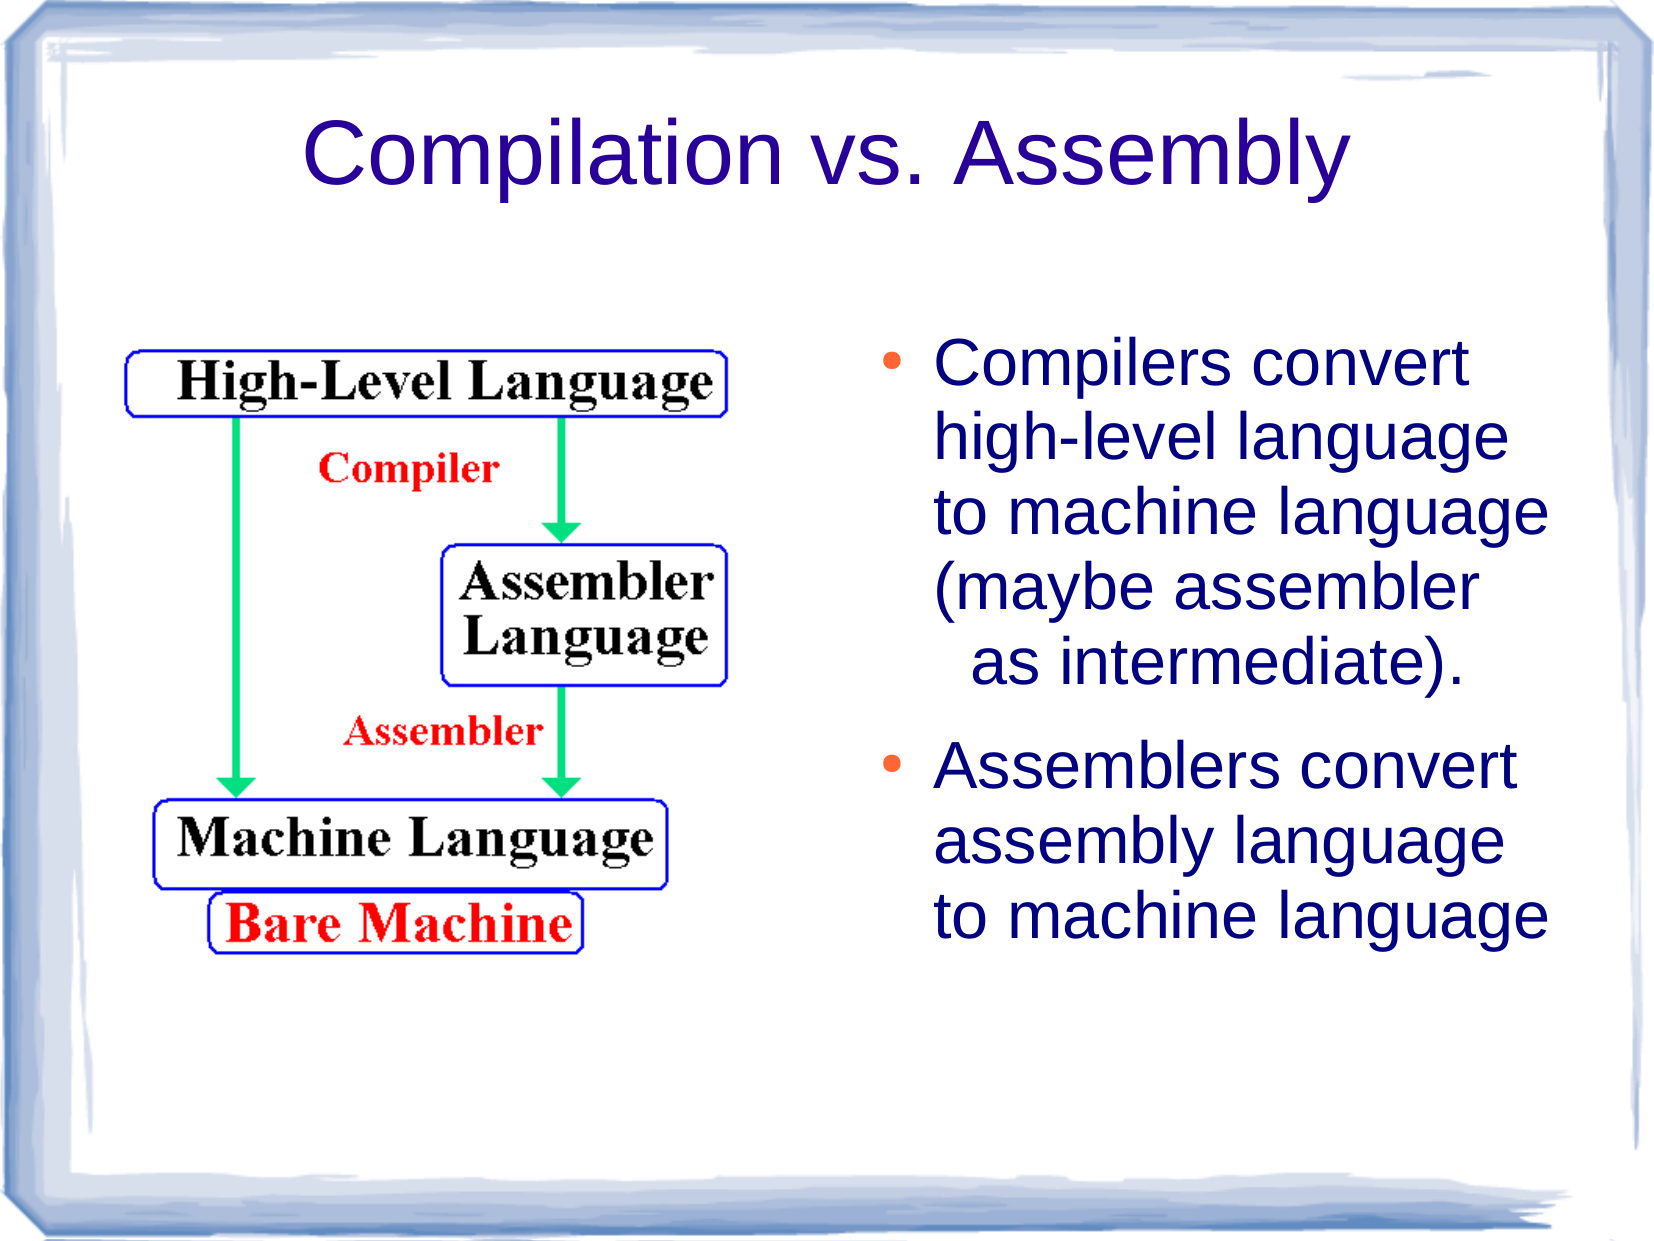

# Compilation vs. Assembly
Compilers convert
high-level language
to machine language
(maybe assembler
 as intermediate).
Assemblers convert
assembly language
to machine language